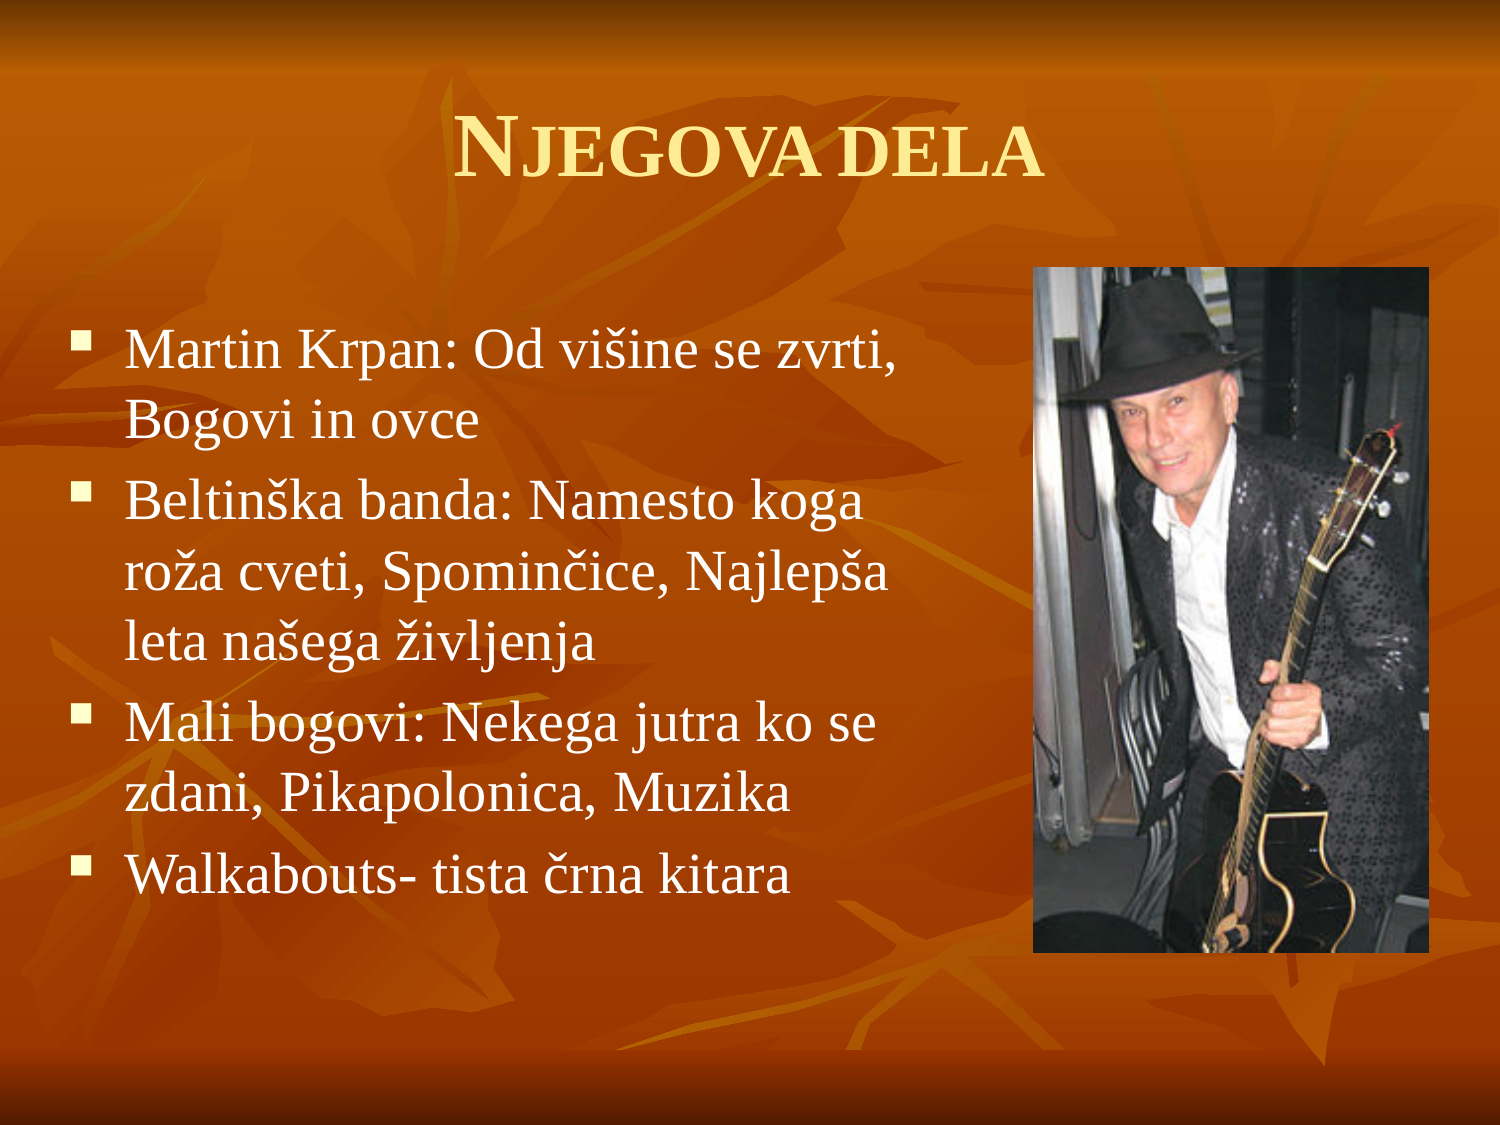

# NJEGOVA DELA
Martin Krpan: Od višine se zvrti, Bogovi in ovce
Beltinška banda: Namesto koga roža cveti, Spominčice, Najlepša leta našega življenja
Mali bogovi: Nekega jutra ko se zdani, Pikapolonica, Muzika
Walkabouts- tista črna kitara